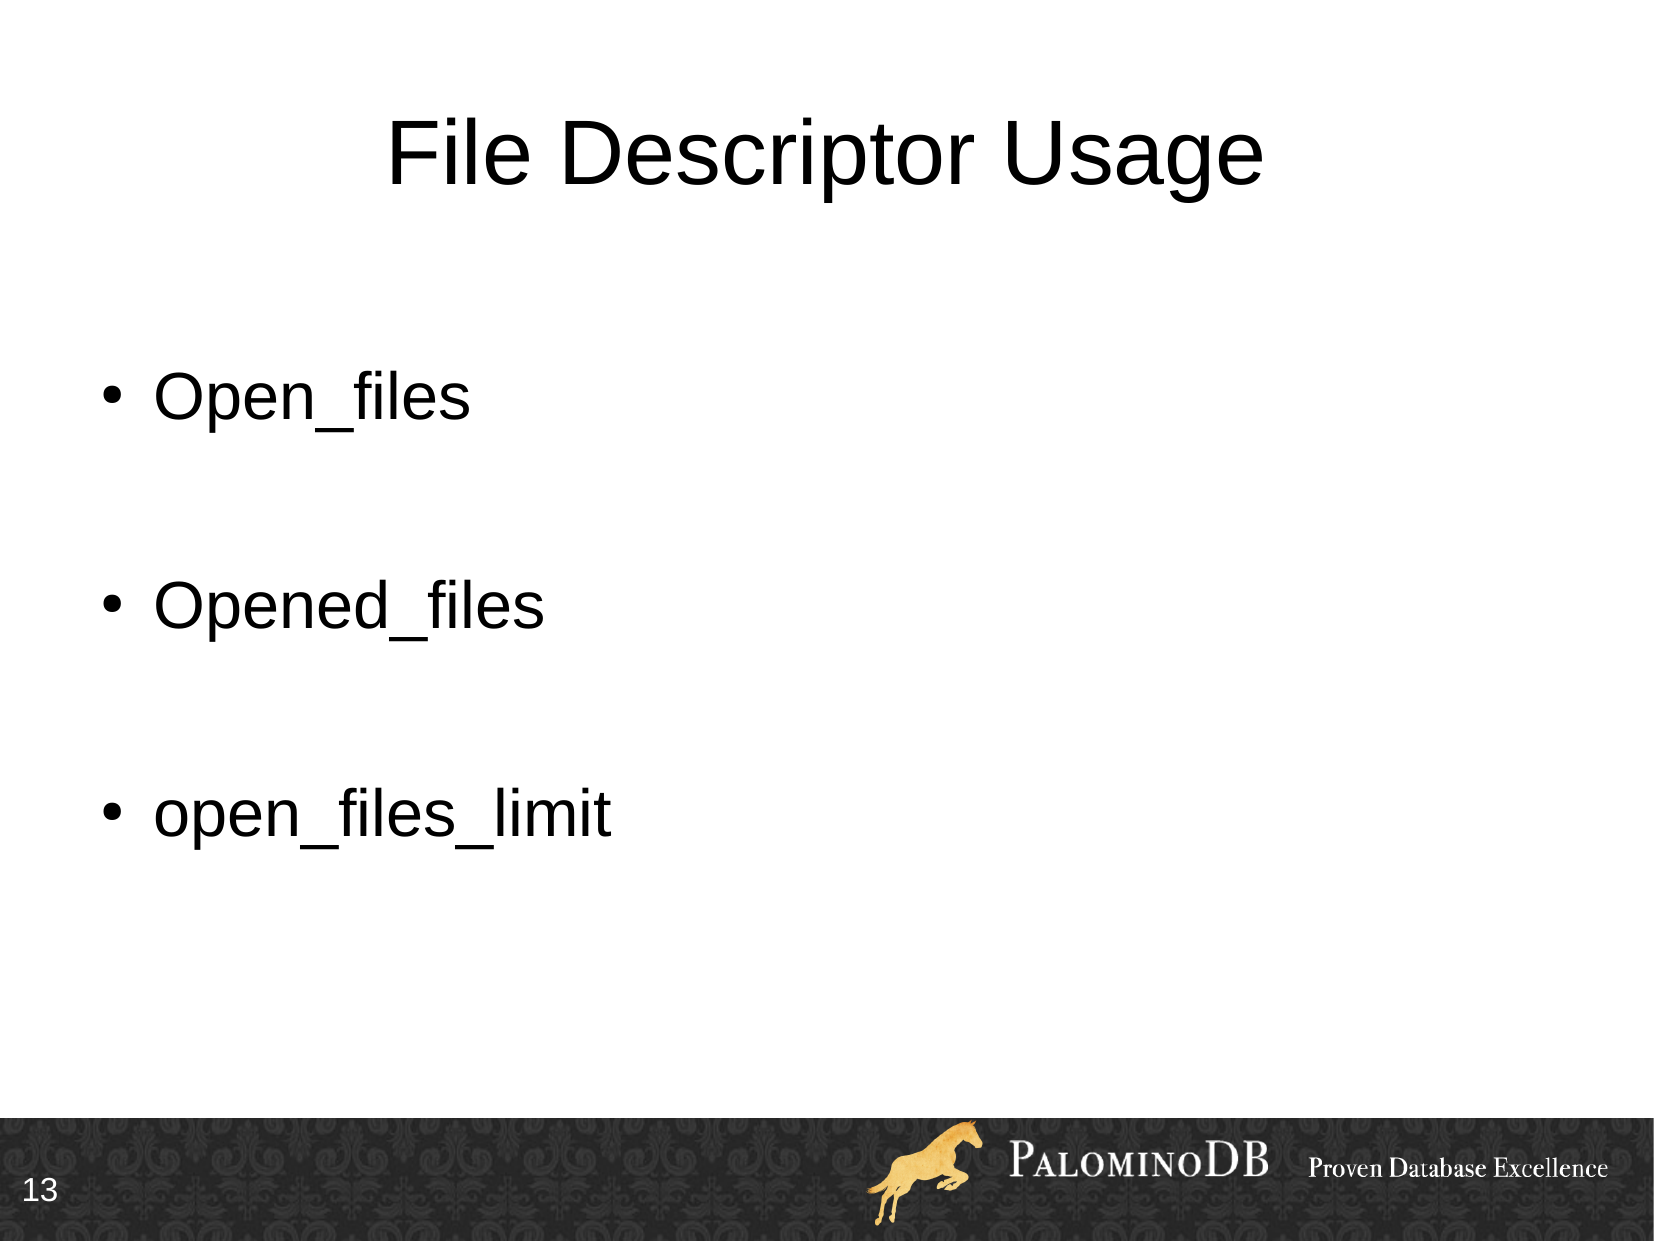

# File Descriptor Usage
Open_files
Opened_files
open_files_limit